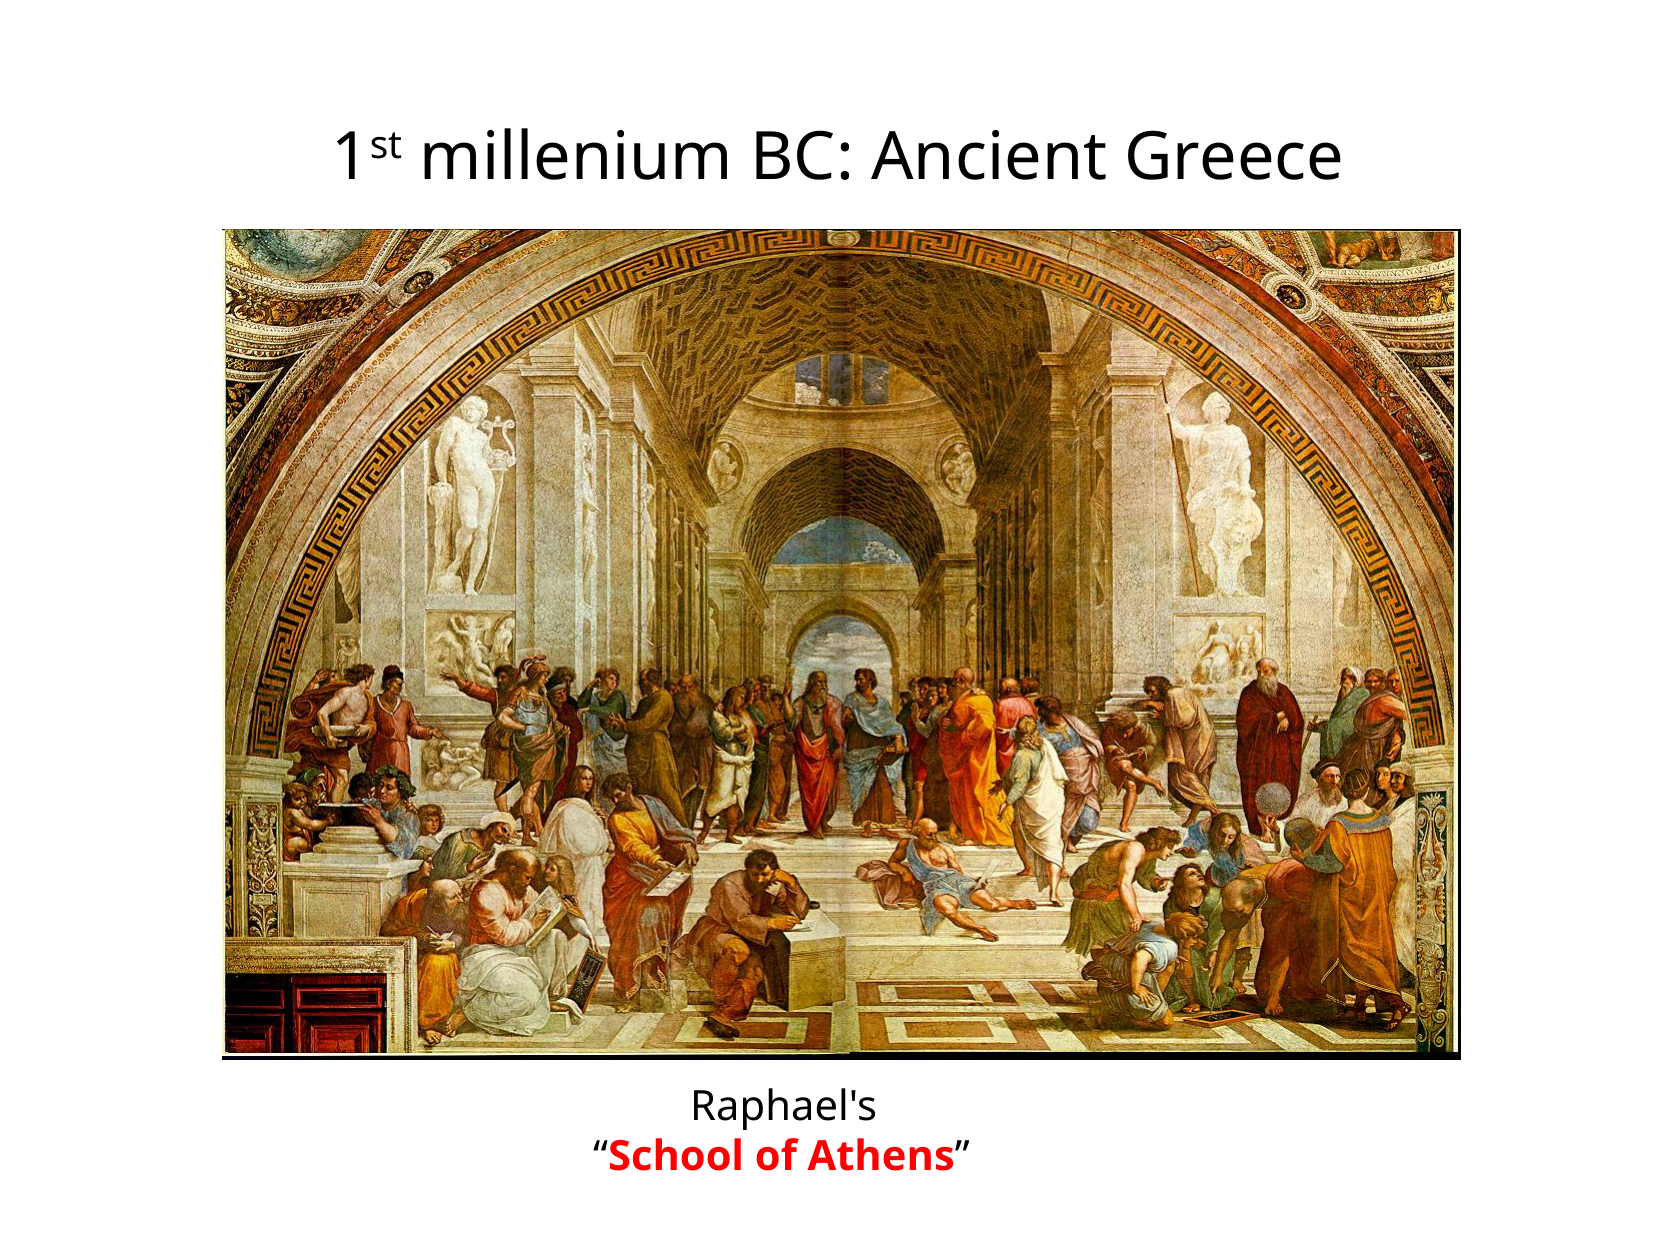

# 1st millenium BC: Ancient Greece
Raphael's
“School of Athens”